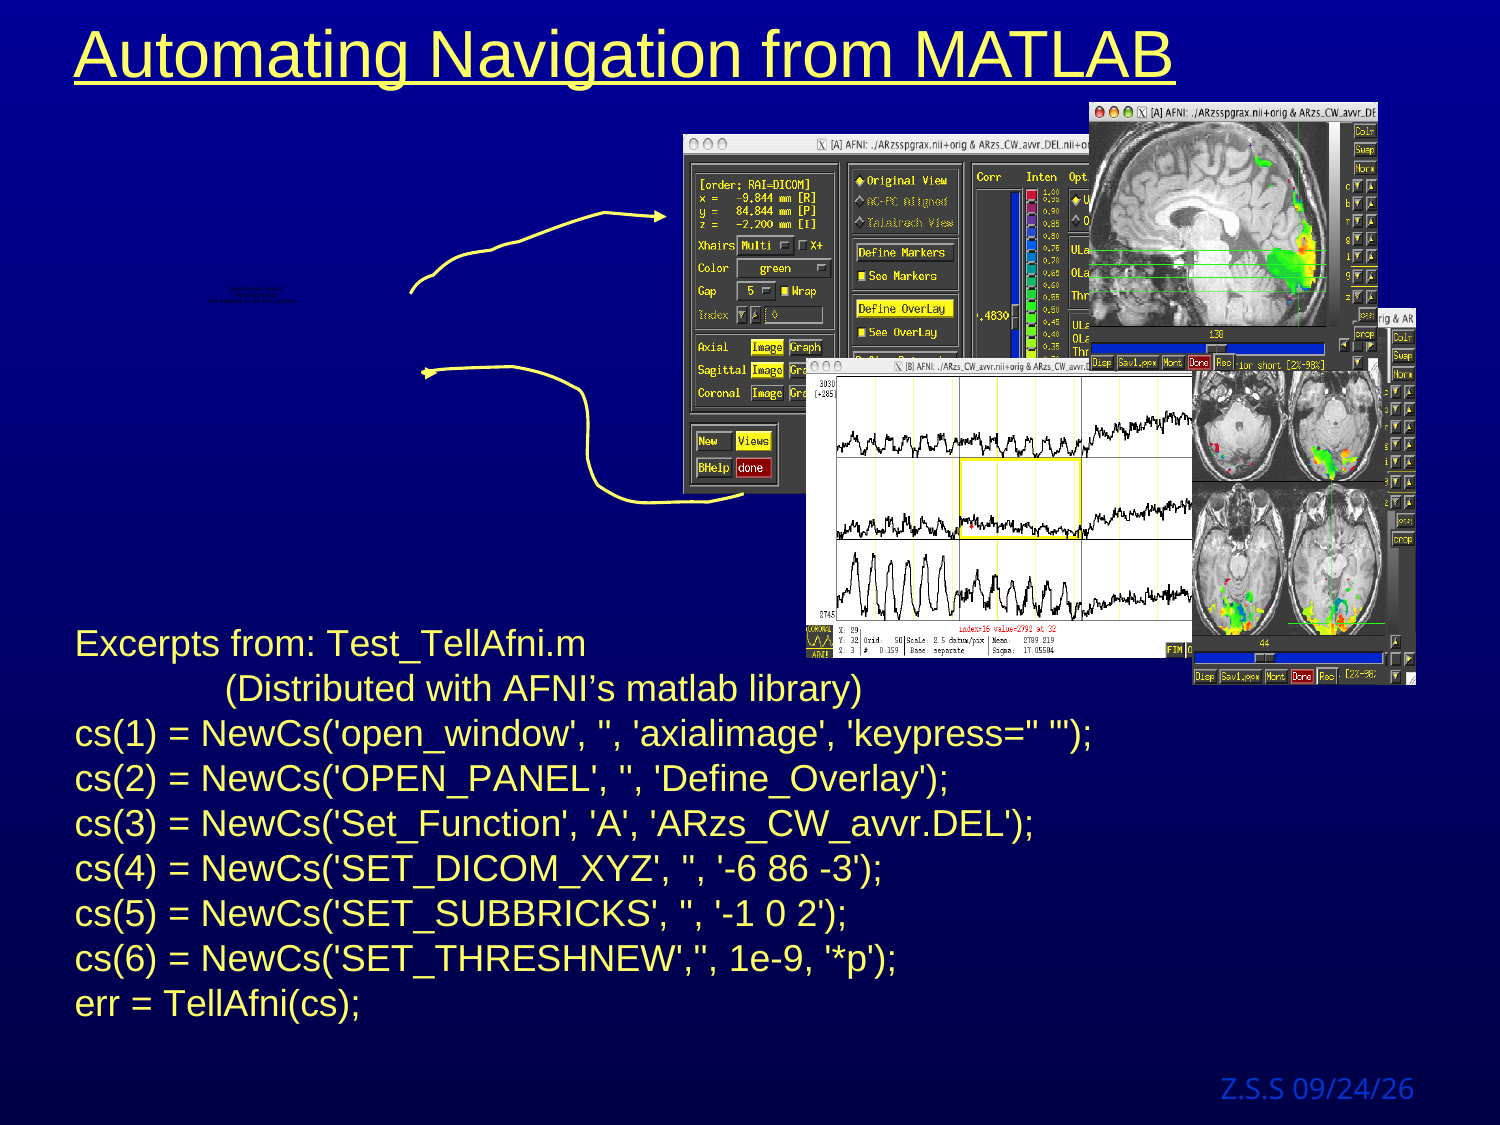

# Automating Navigation from MATLAB
Excerpts from: Test_TellAfni.m
	(Distributed with AFNI’s matlab library)
cs(1) = NewCs('open_window', '', 'axialimage', 'keypress=" "');
cs(2) = NewCs('OPEN_PANEL', '', 'Define_Overlay');
cs(3) = NewCs('Set_Function', 'A', 'ARzs_CW_avvr.DEL');
cs(4) = NewCs('SET_DICOM_XYZ', '', '-6 86 -3');
cs(5) = NewCs('SET_SUBBRICKS', '', '-1 0 2');
cs(6) = NewCs('SET_THRESHNEW','', 1e-9, '*p');
err = TellAfni(cs);